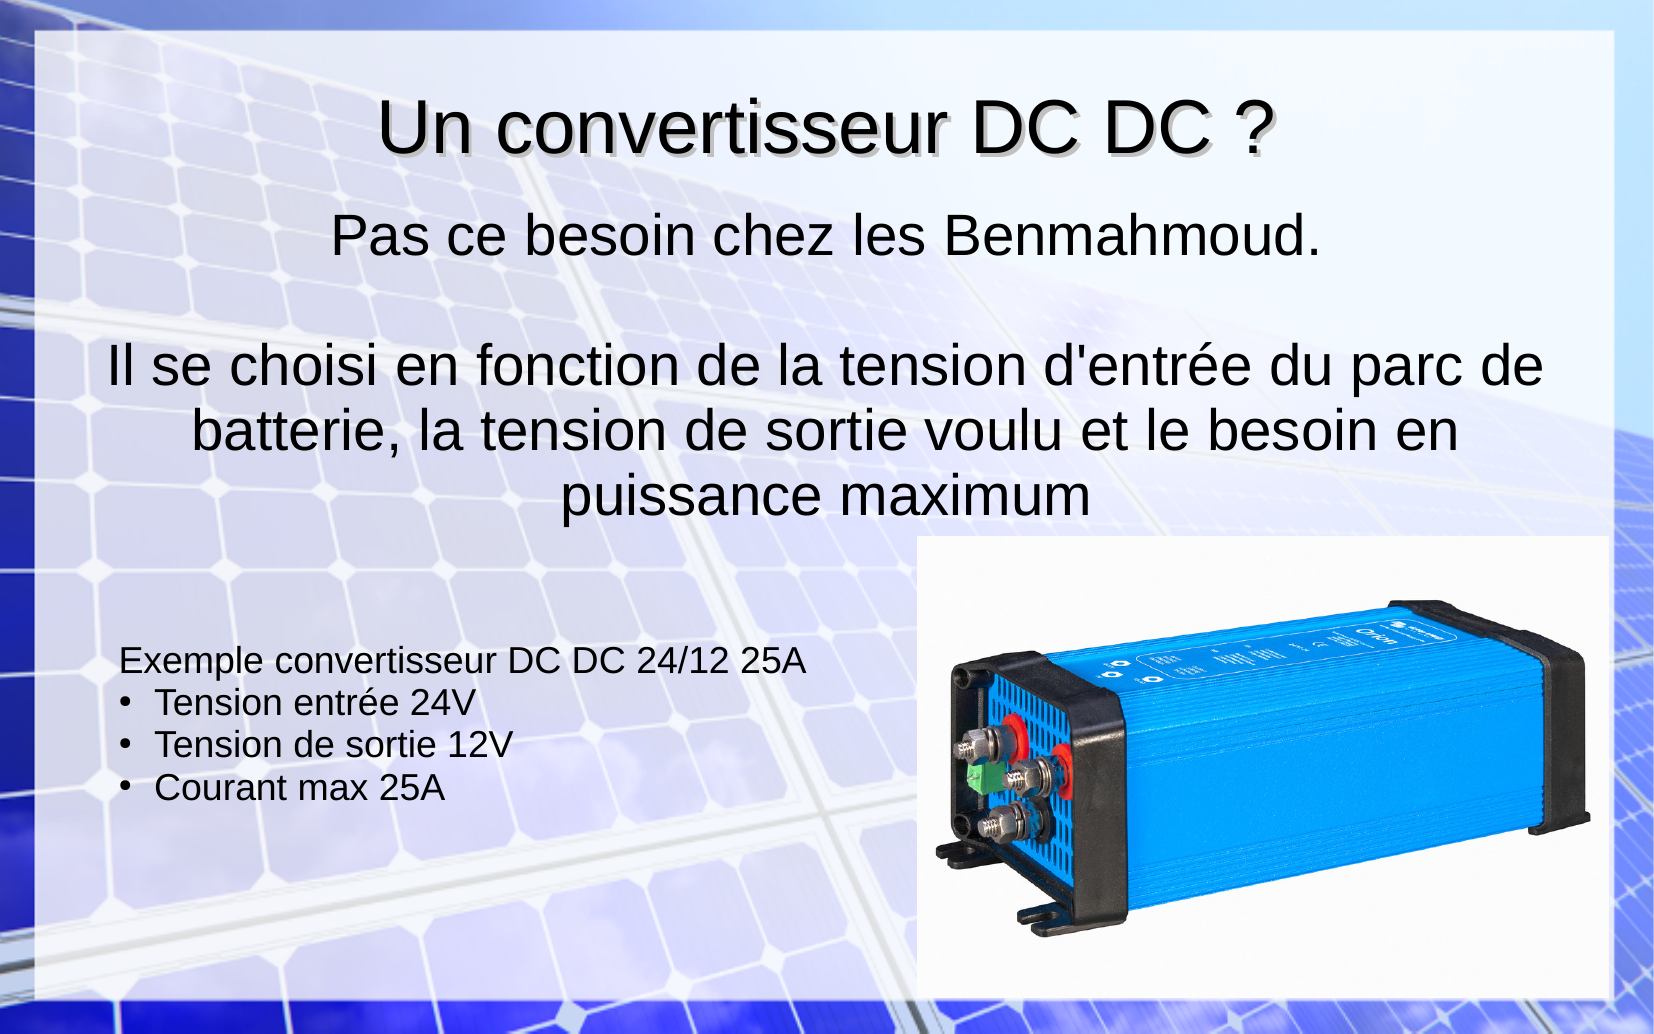

# Un convertisseur DC DC ?
Pas ce besoin chez les Benmahmoud.
Il se choisi en fonction de la tension d'entrée du parc de batterie, la tension de sortie voulu et le besoin en puissance maximum
Exemple convertisseur DC DC 24/12 25A
Tension entrée 24V
Tension de sortie 12V
Courant max 25A